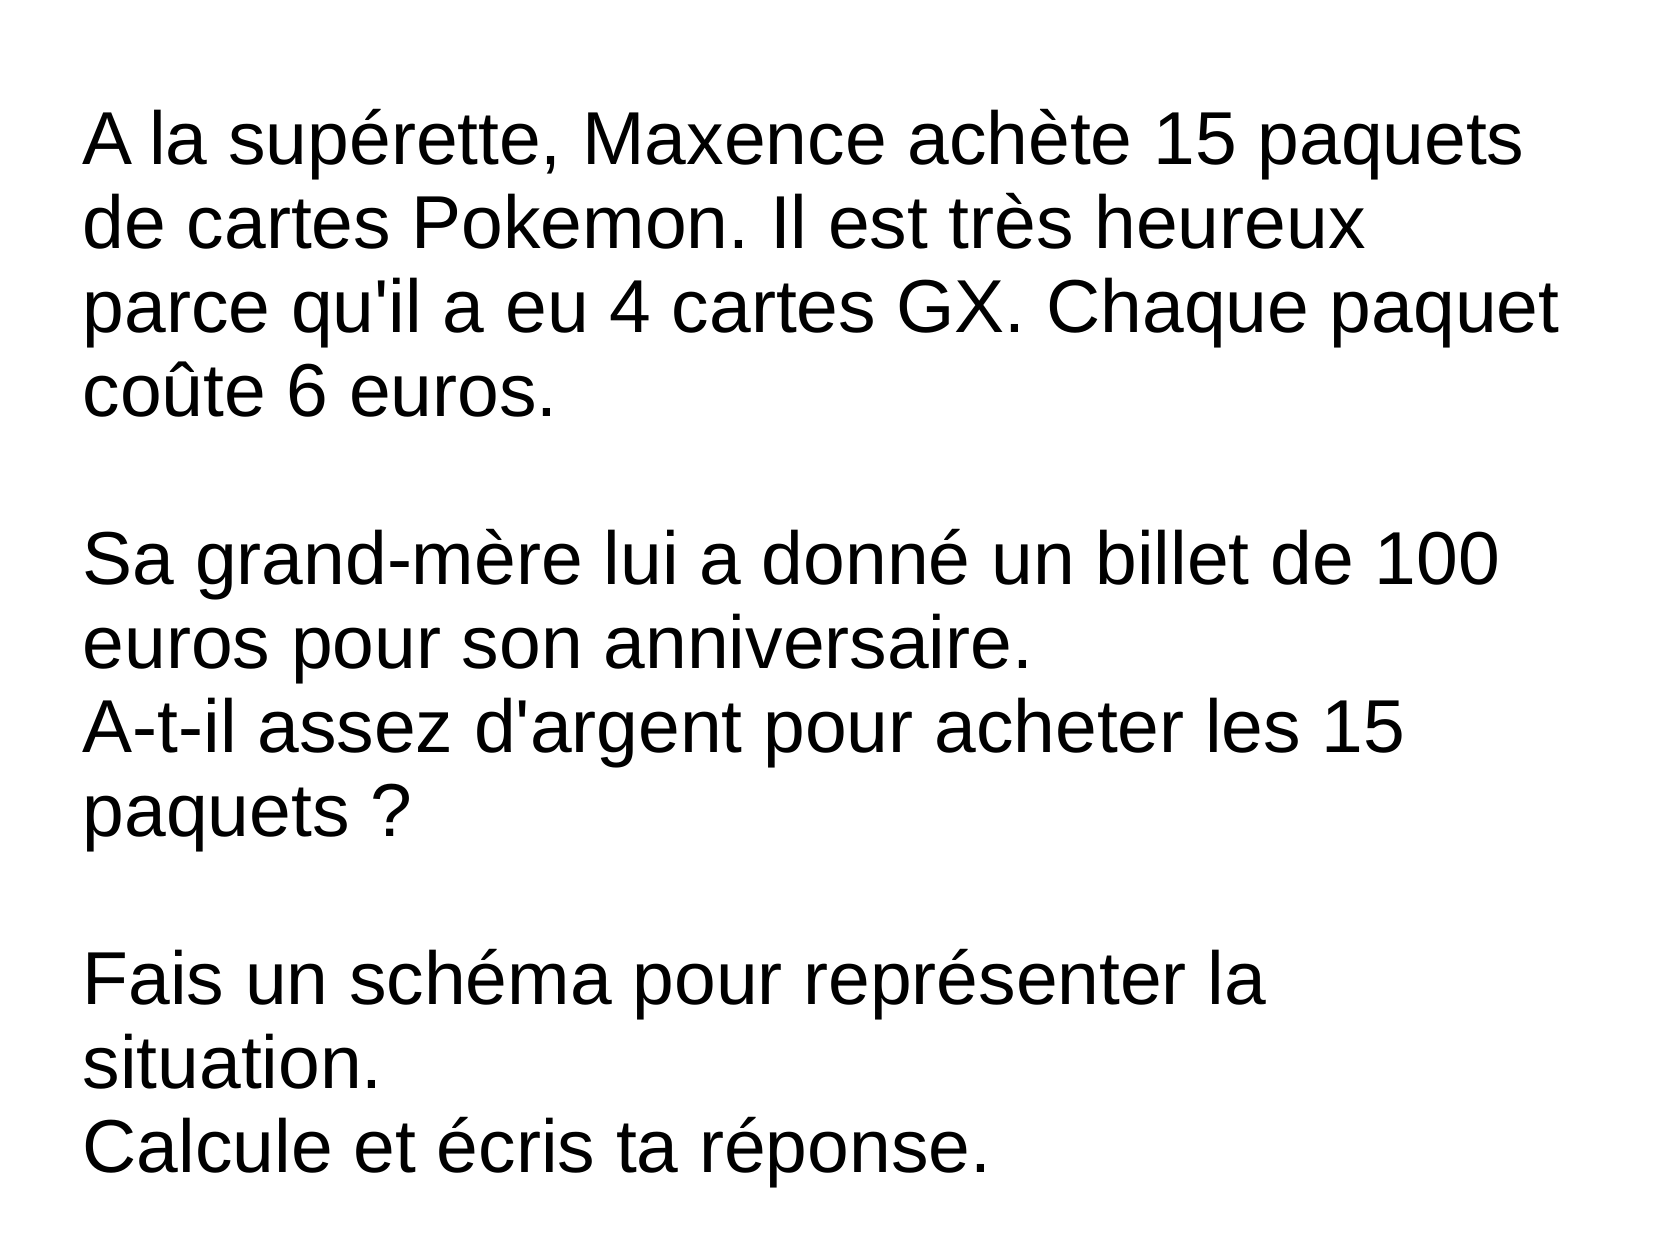

A la supérette, Maxence achète 15 paquets de cartes Pokemon. Il est très heureux parce qu'il a eu 4 cartes GX. Chaque paquet coûte 6 euros.
Sa grand-mère lui a donné un billet de 100 euros pour son anniversaire.
A-t-il assez d'argent pour acheter les 15 paquets ?
Fais un schéma pour représenter la situation.
Calcule et écris ta réponse.
#